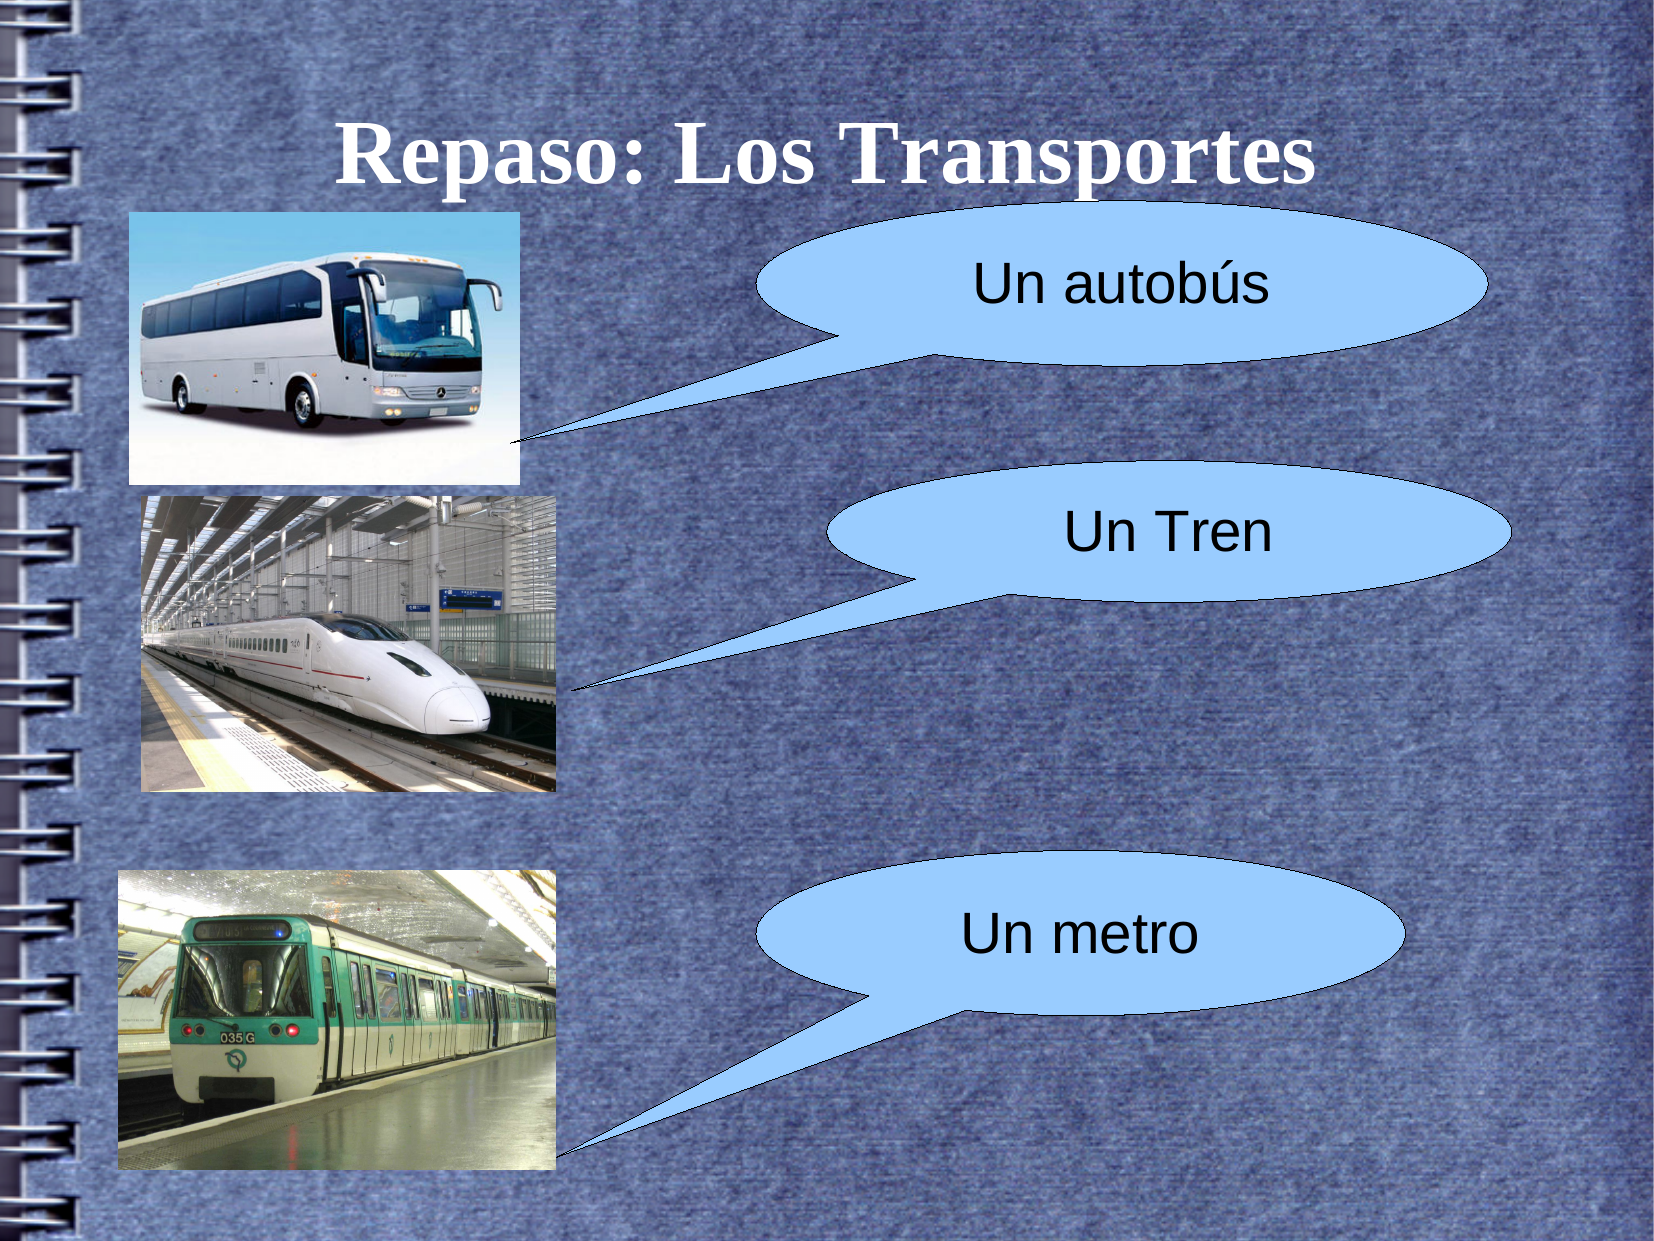

# Repaso: Los Transportes
Un autobús
Un Tren
Un metro